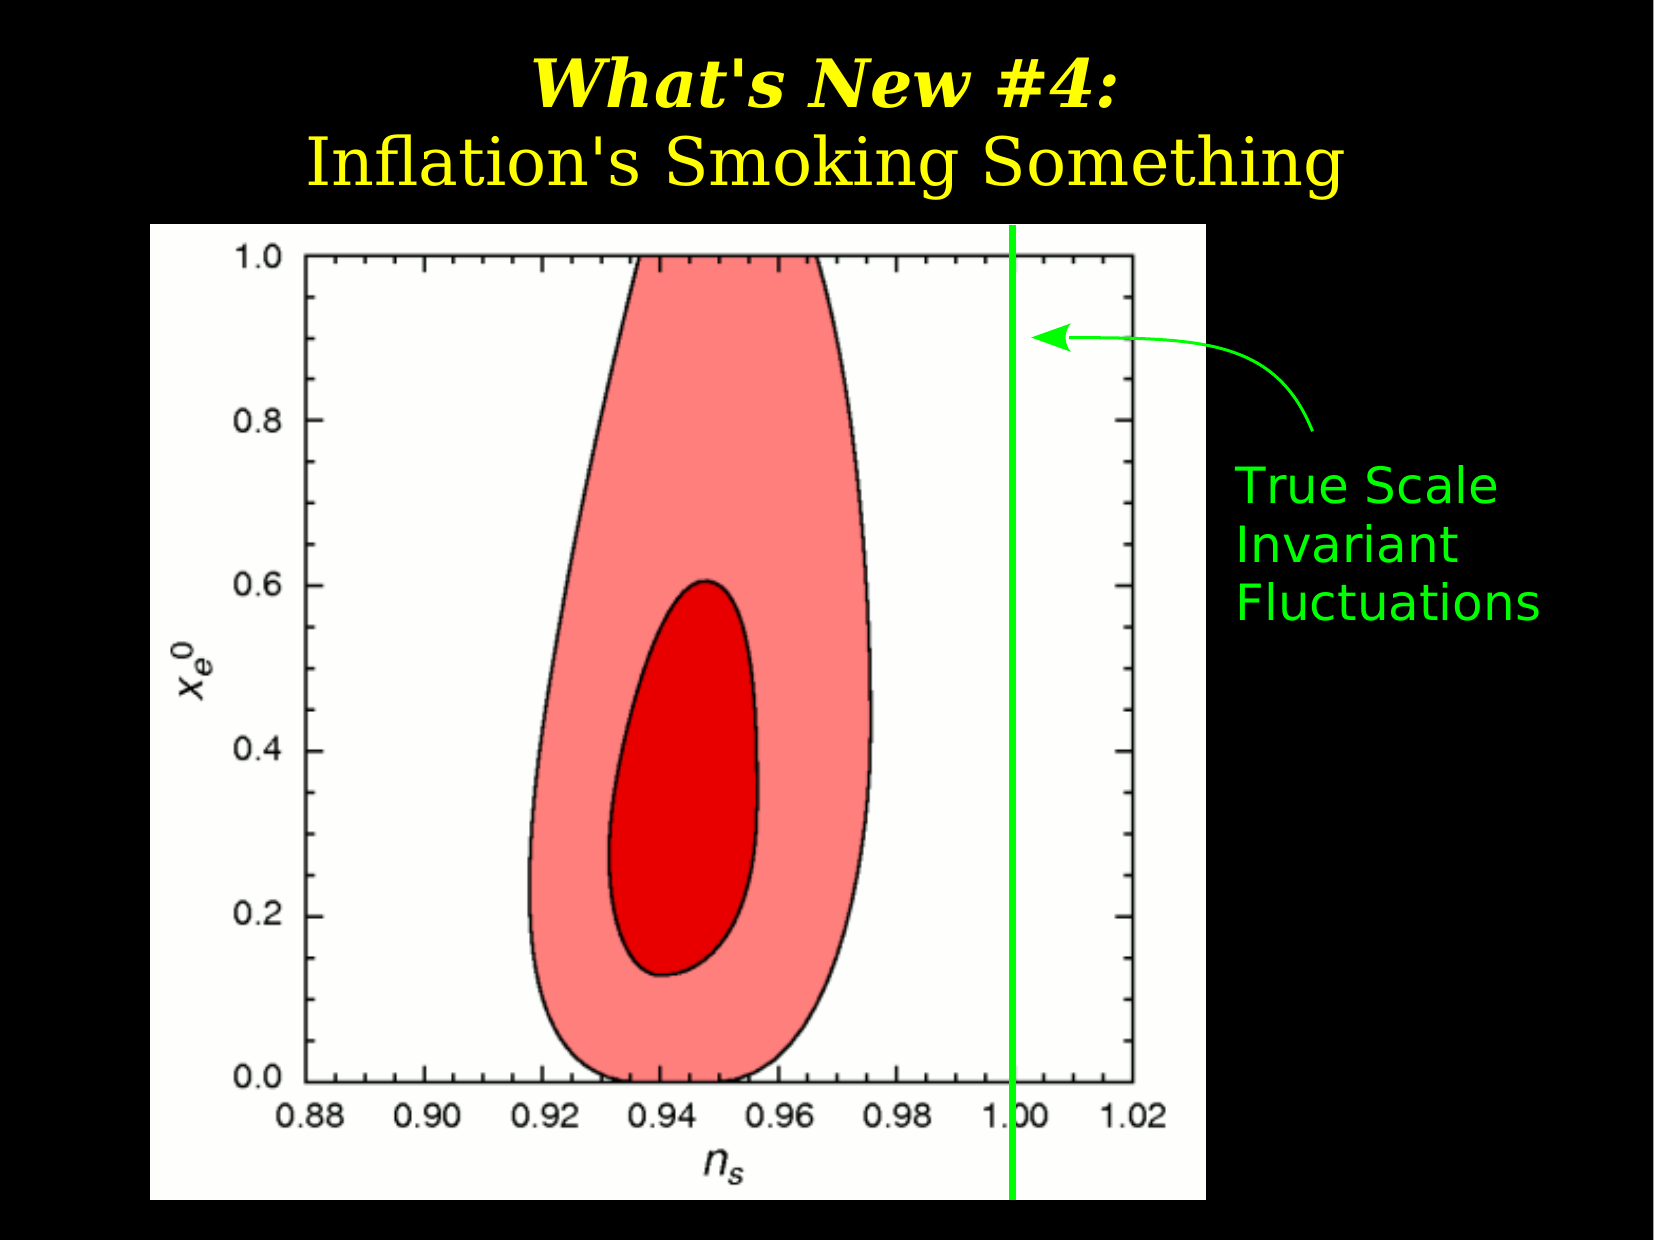

What's New #4:
Inflation's Smoking Something
True Scale
Invariant
Fluctuations